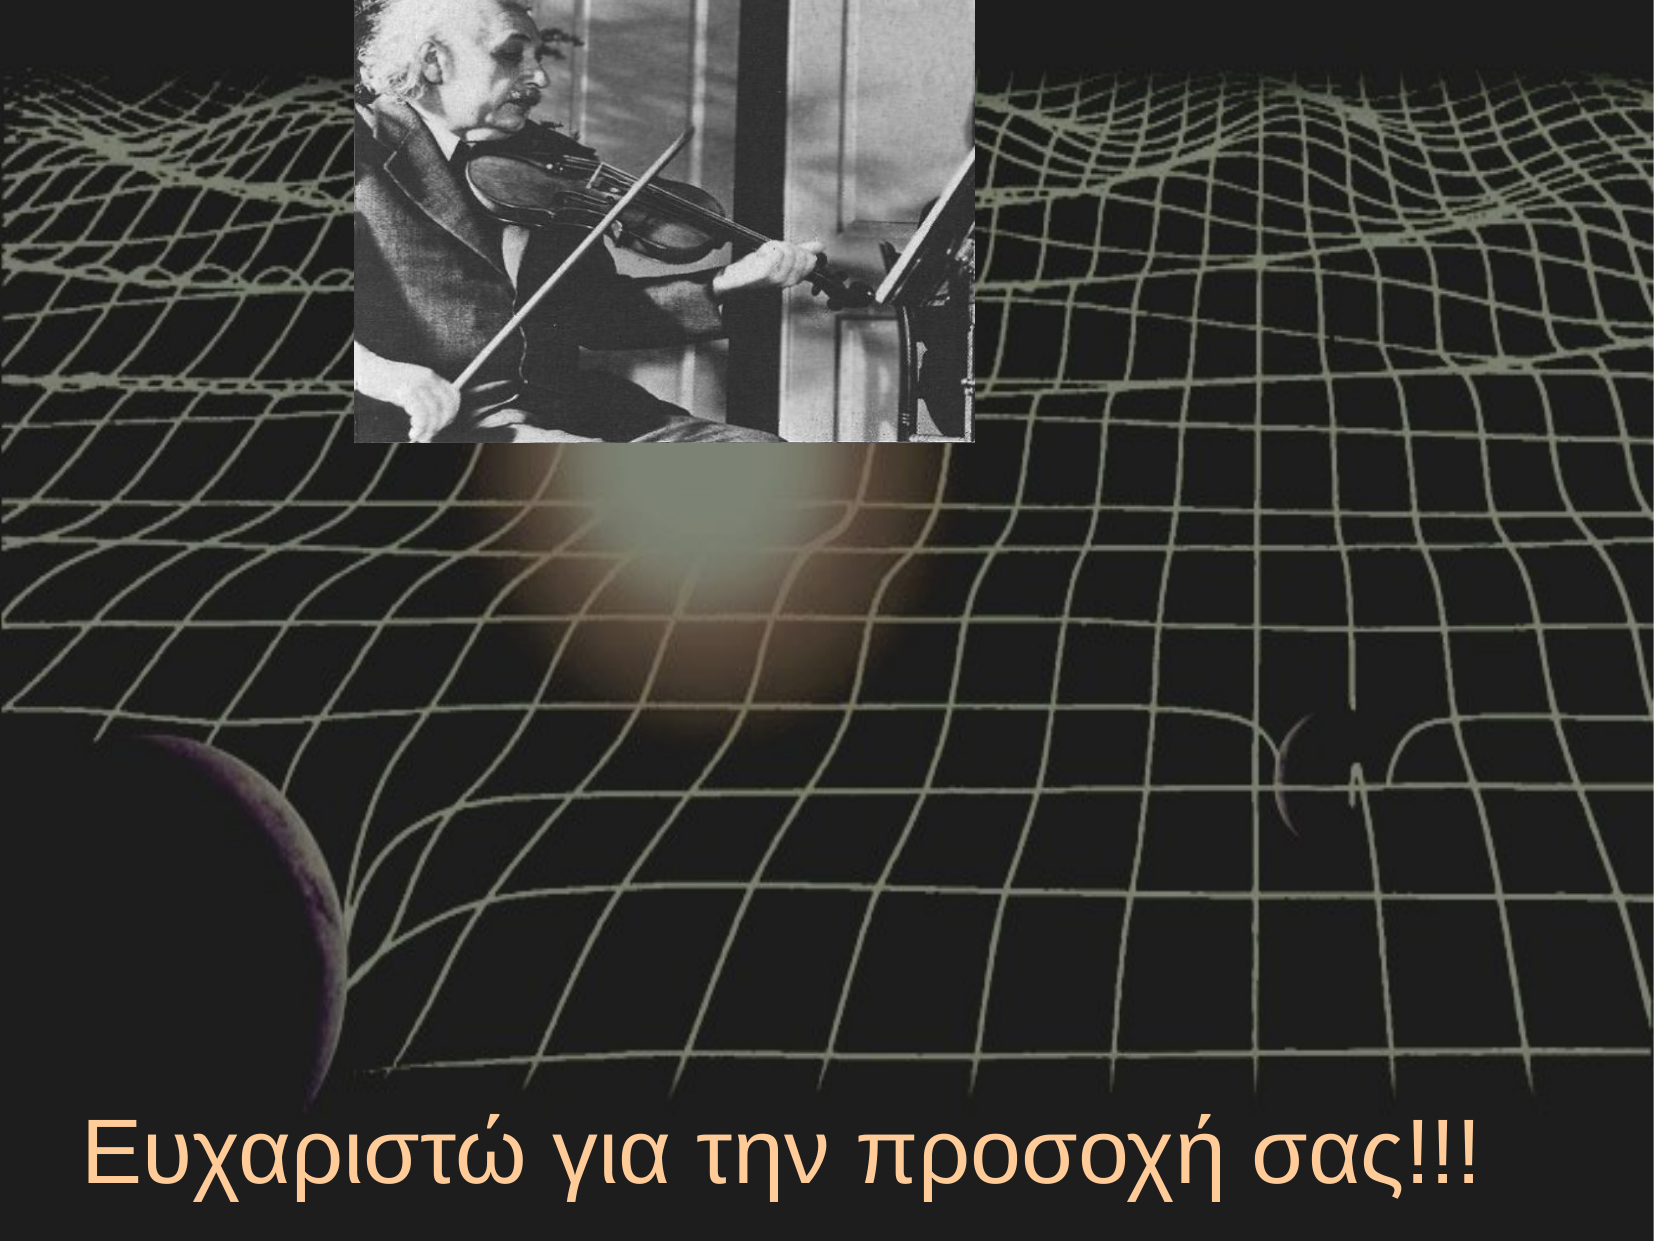

Τέλος
# Eυχαριστώ για την προσοχή σας!!!